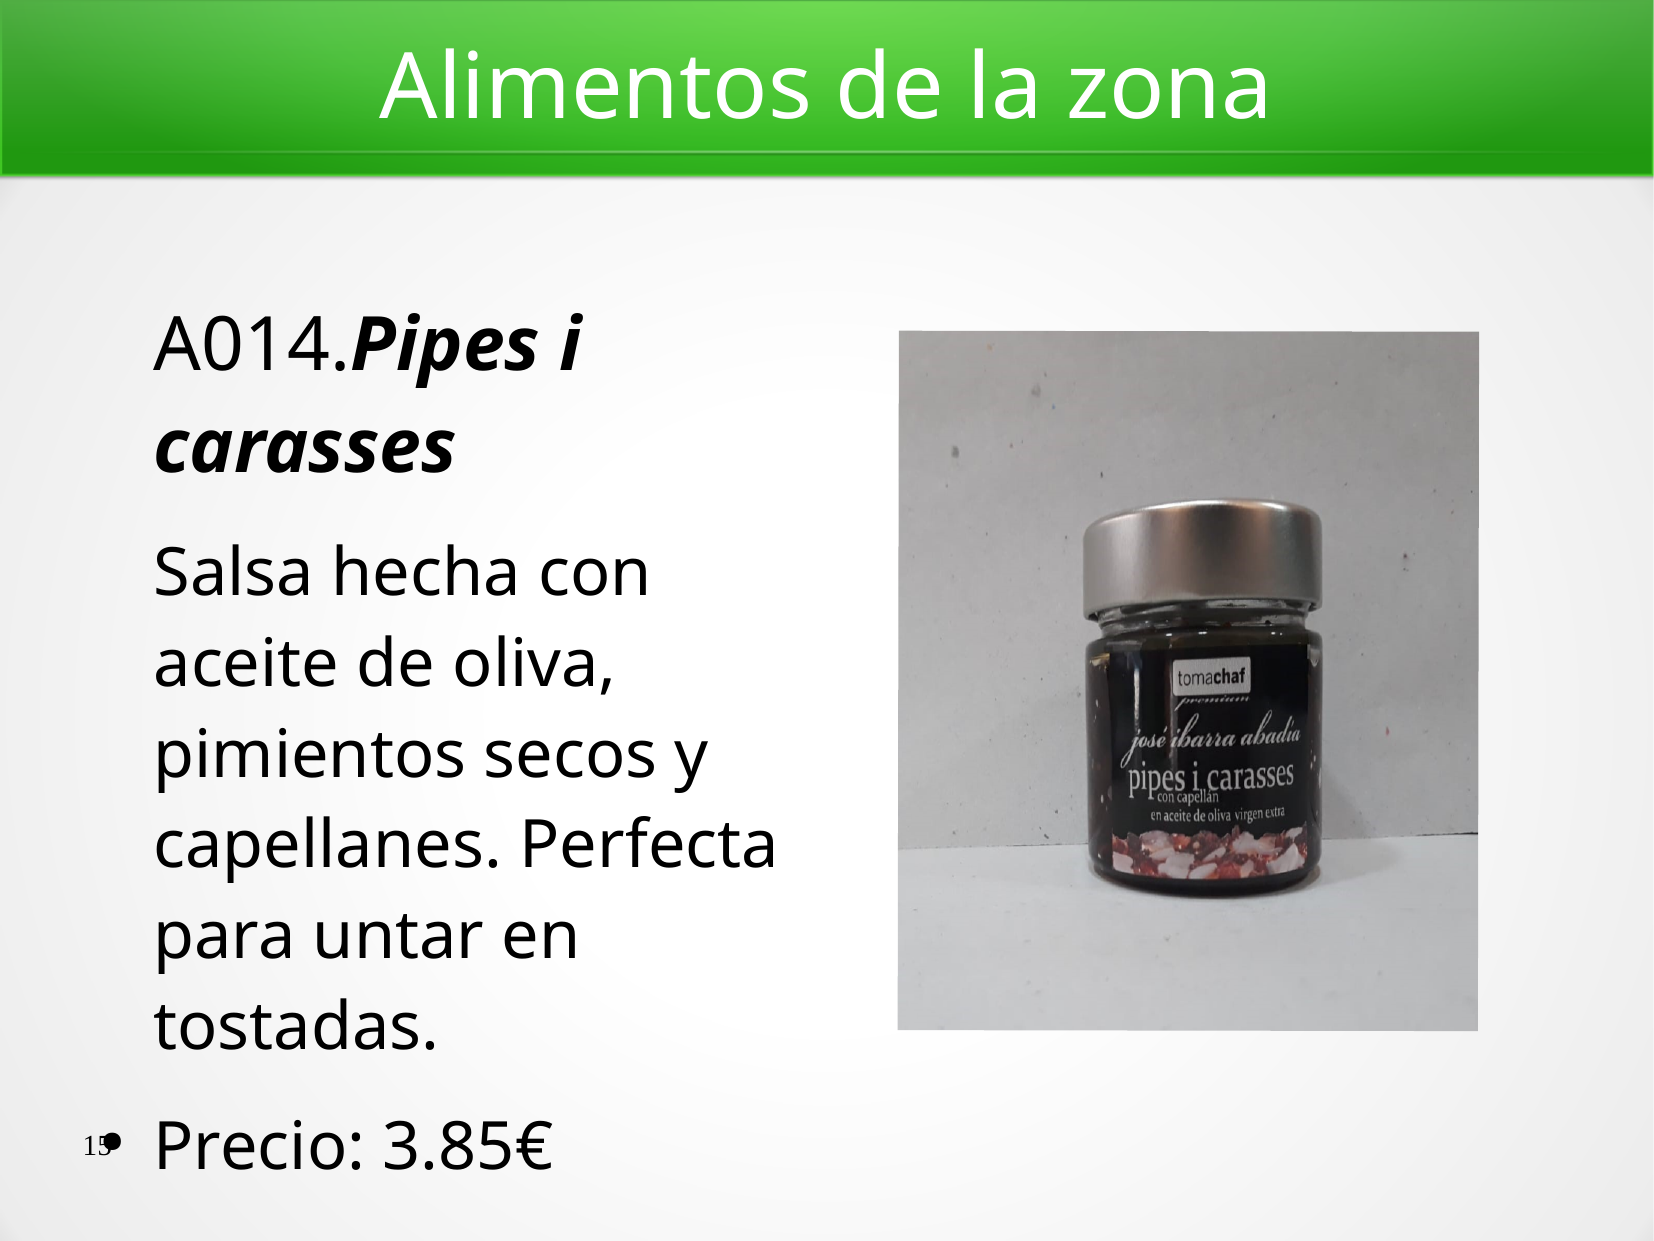

# Alimentos de la zona
A014.Pipes i carasses
Salsa hecha con aceite de oliva, pimientos secos y capellanes. Perfecta para untar en tostadas.
Precio: 3.85€
15